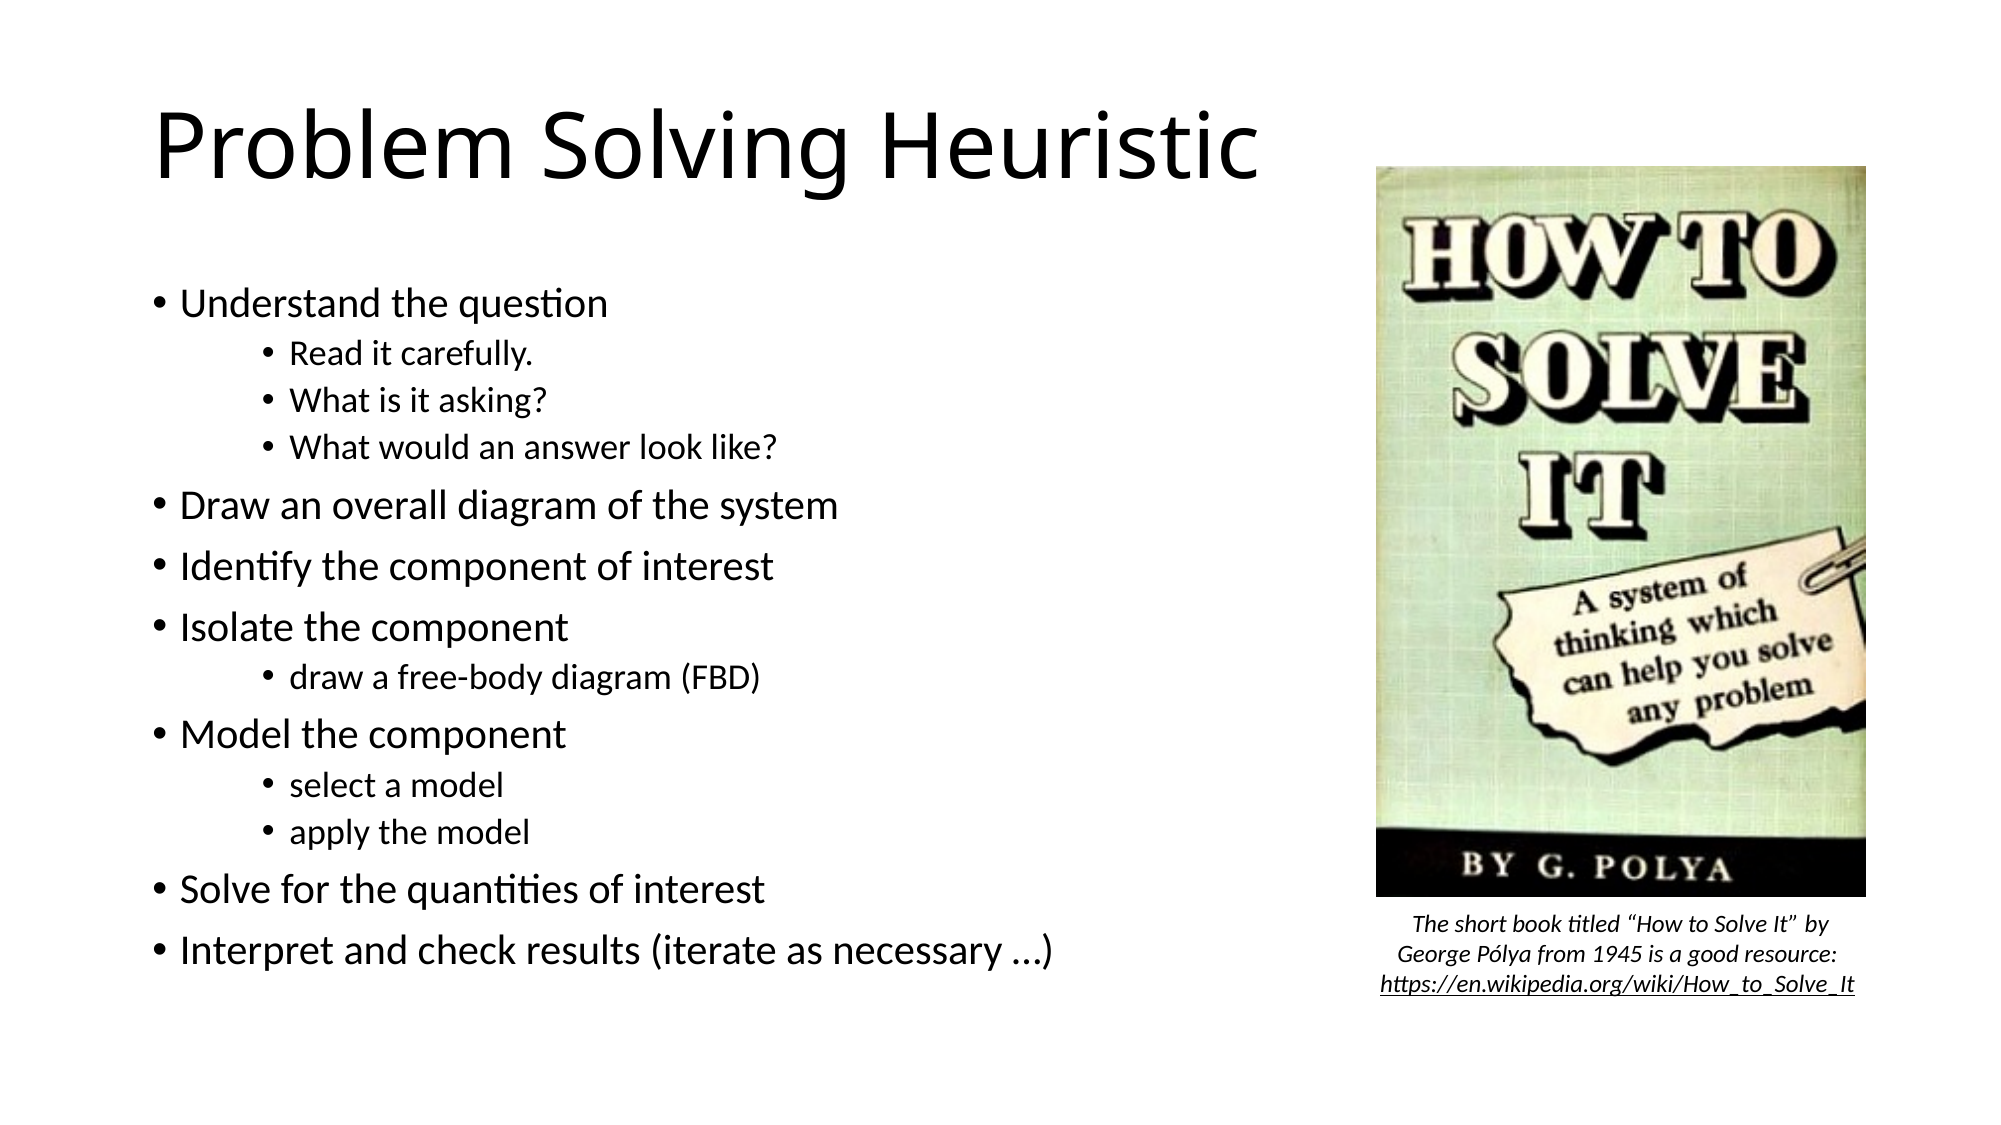

# Problem Solving Heuristic
Understand the question
Read it carefully.
What is it asking?
What would an answer look like?
Draw an overall diagram of the system
Identify the component of interest
Isolate the component
draw a free-body diagram (FBD)
Model the component
select a model
apply the model
Solve for the quantities of interest
Interpret and check results (iterate as necessary …)
The short book titled “How to Solve It” by George Pólya from 1945 is a good resource: https://en.wikipedia.org/wiki/How_to_Solve_It